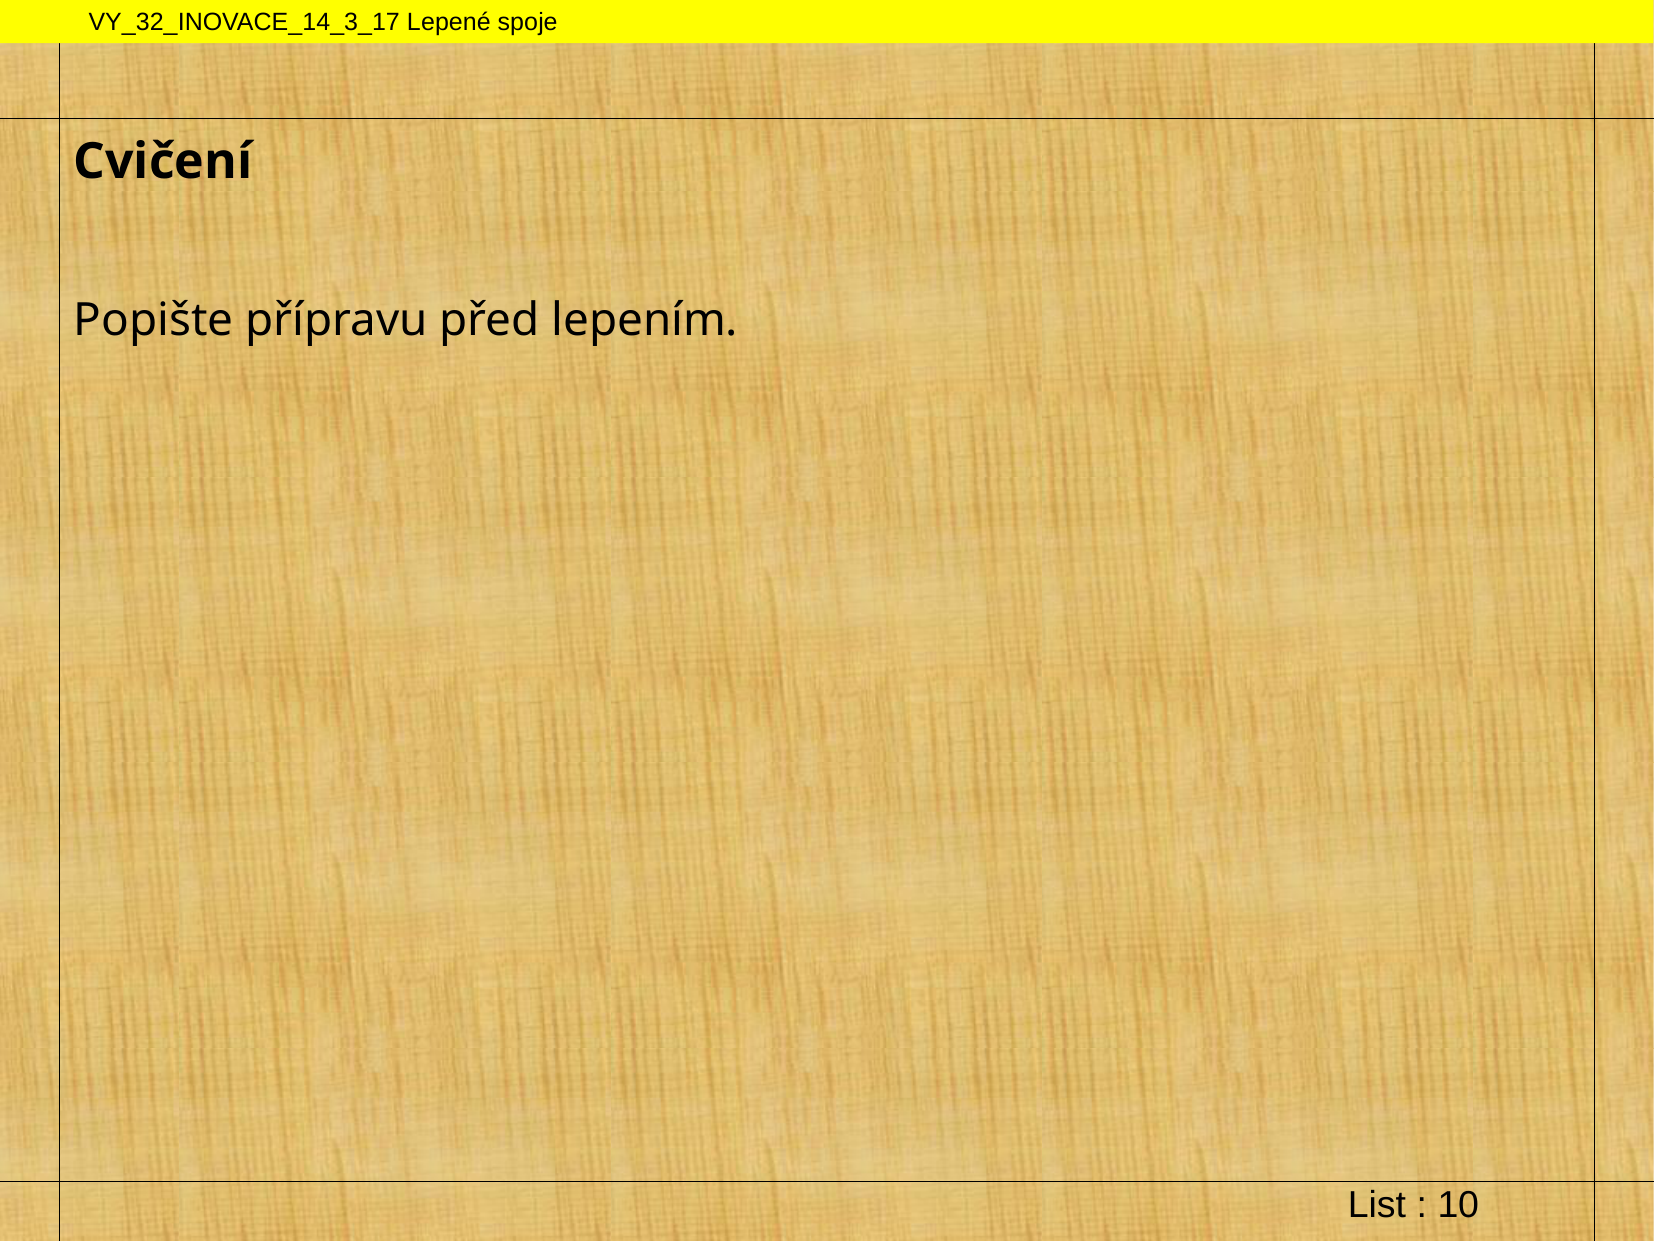

VY_32_INOVACE_14_3_17 Lepené spoje
Cvičení
Popište přípravu před lepením.
List :